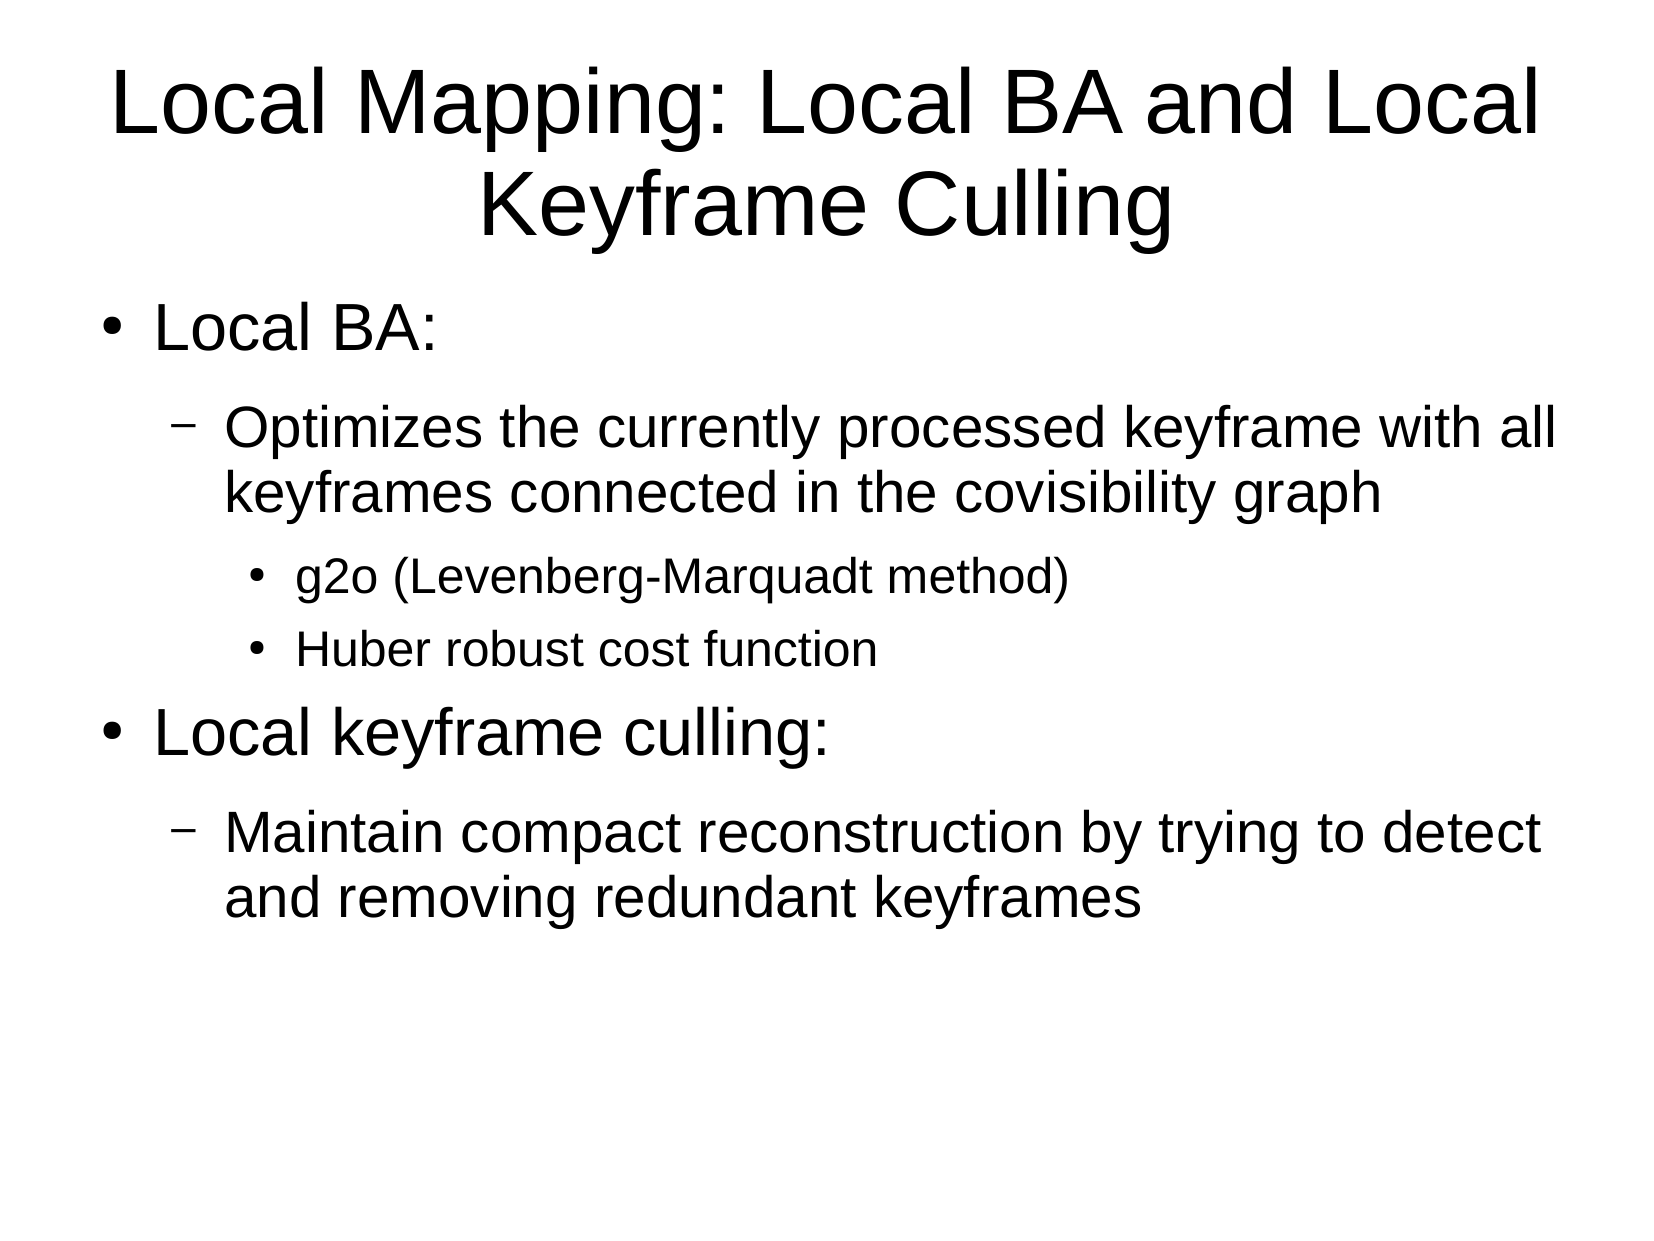

# Local Mapping: Local BA and Local Keyframe Culling
Local BA:
Optimizes the currently processed keyframe with all keyframes connected in the covisibility graph
g2o (Levenberg-Marquadt method)
Huber robust cost function
Local keyframe culling:
Maintain compact reconstruction by trying to detect and removing redundant keyframes